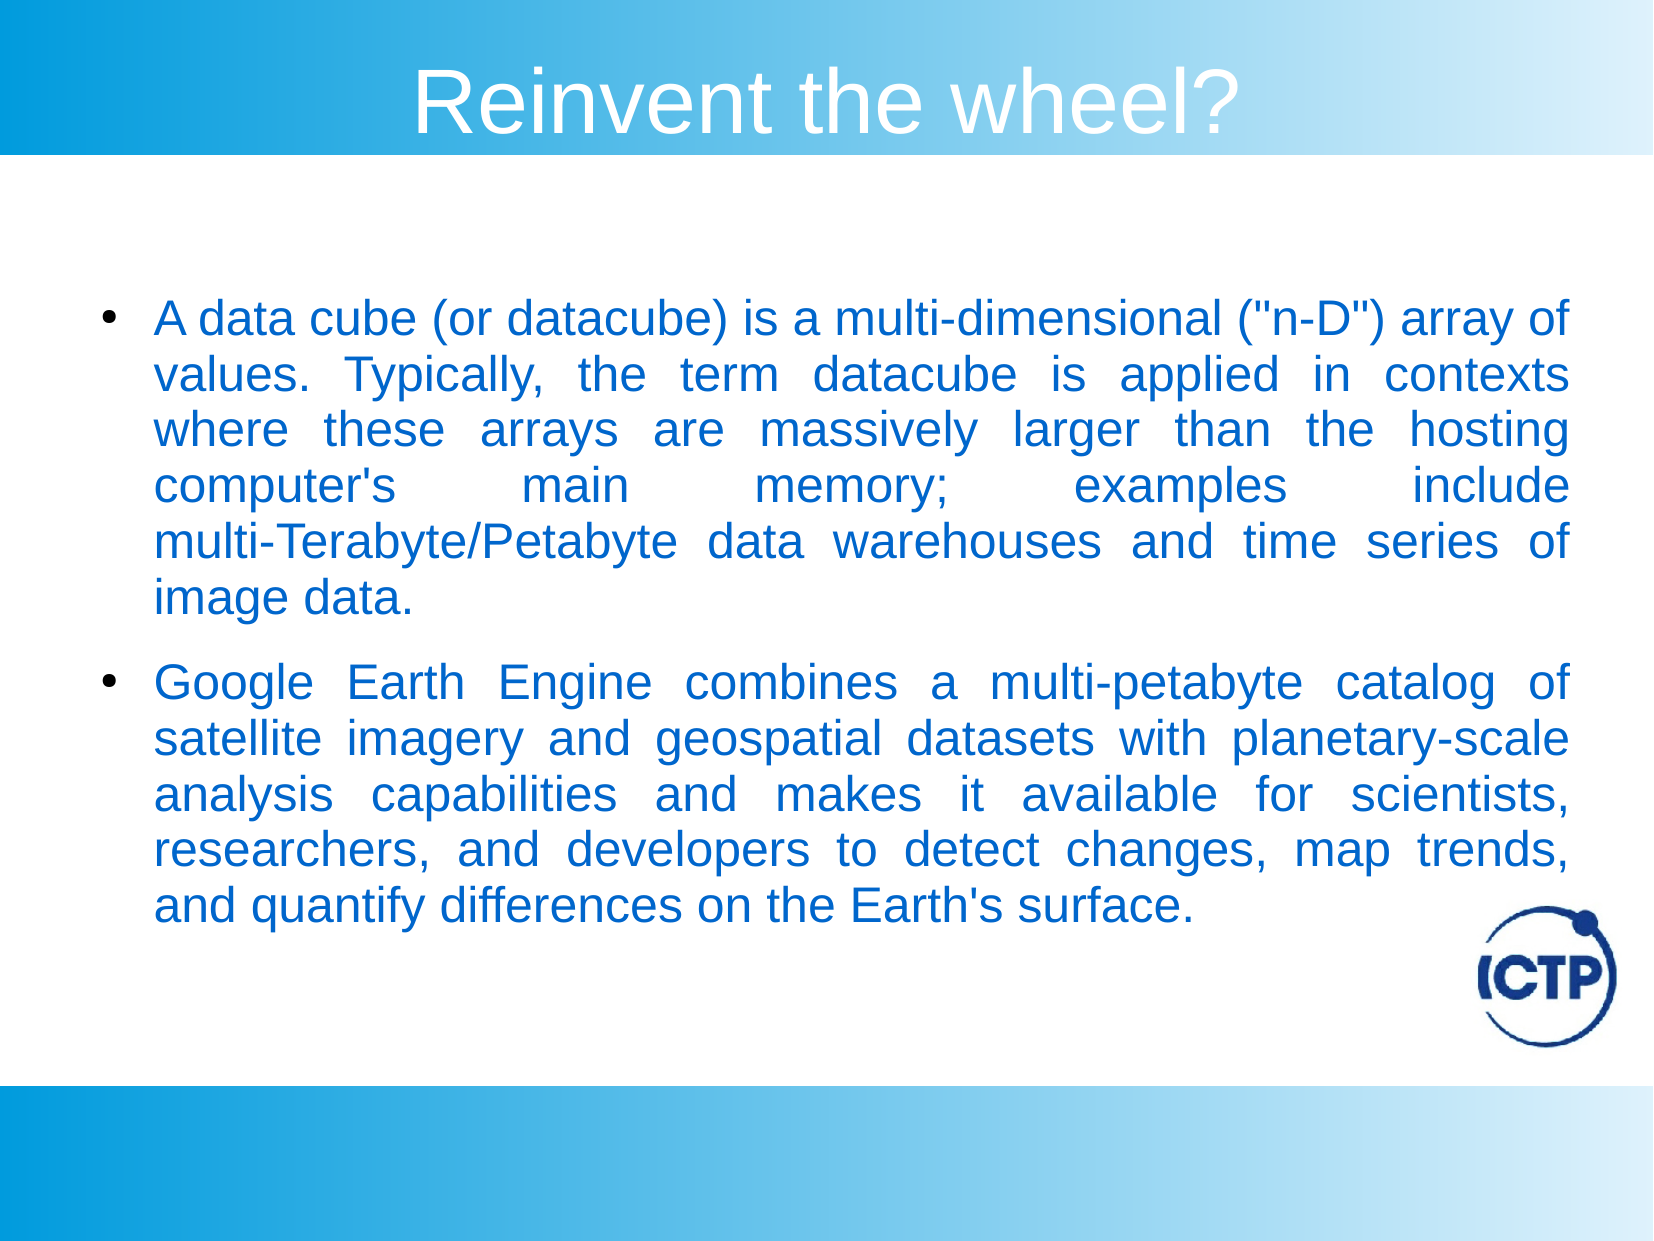

# Reinvent the wheel?
A data cube (or datacube) is a multi-dimensional ("n-D") array of values. Typically, the term datacube is applied in contexts where these arrays are massively larger than the hosting computer's main memory; examples include multi-Terabyte/Petabyte data warehouses and time series of image data.
Google Earth Engine combines a multi-petabyte catalog of satellite imagery and geospatial datasets with planetary-scale analysis capabilities and makes it available for scientists, researchers, and developers to detect changes, map trends, and quantify differences on the Earth's surface.